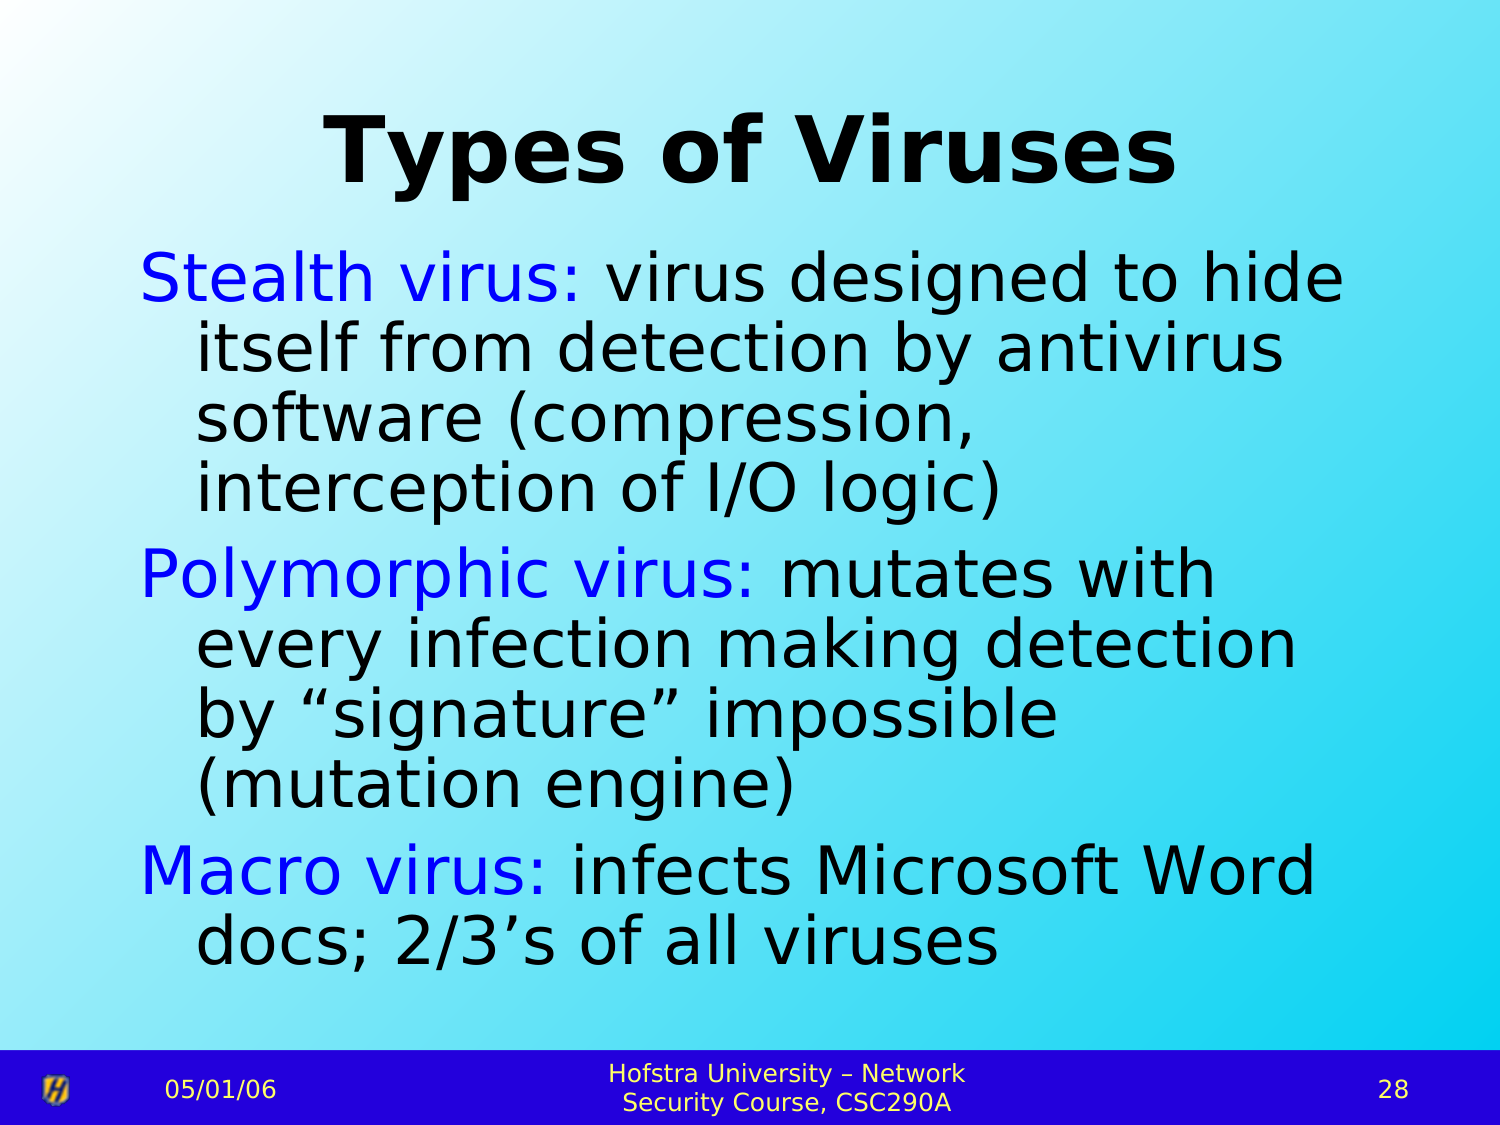

# Types of Viruses
Stealth virus: virus designed to hide itself from detection by antivirus software (compression, interception of I/O logic)
Polymorphic virus: mutates with every infection making detection by “signature” impossible (mutation engine)
Macro virus: infects Microsoft Word docs; 2/3’s of all viruses
28